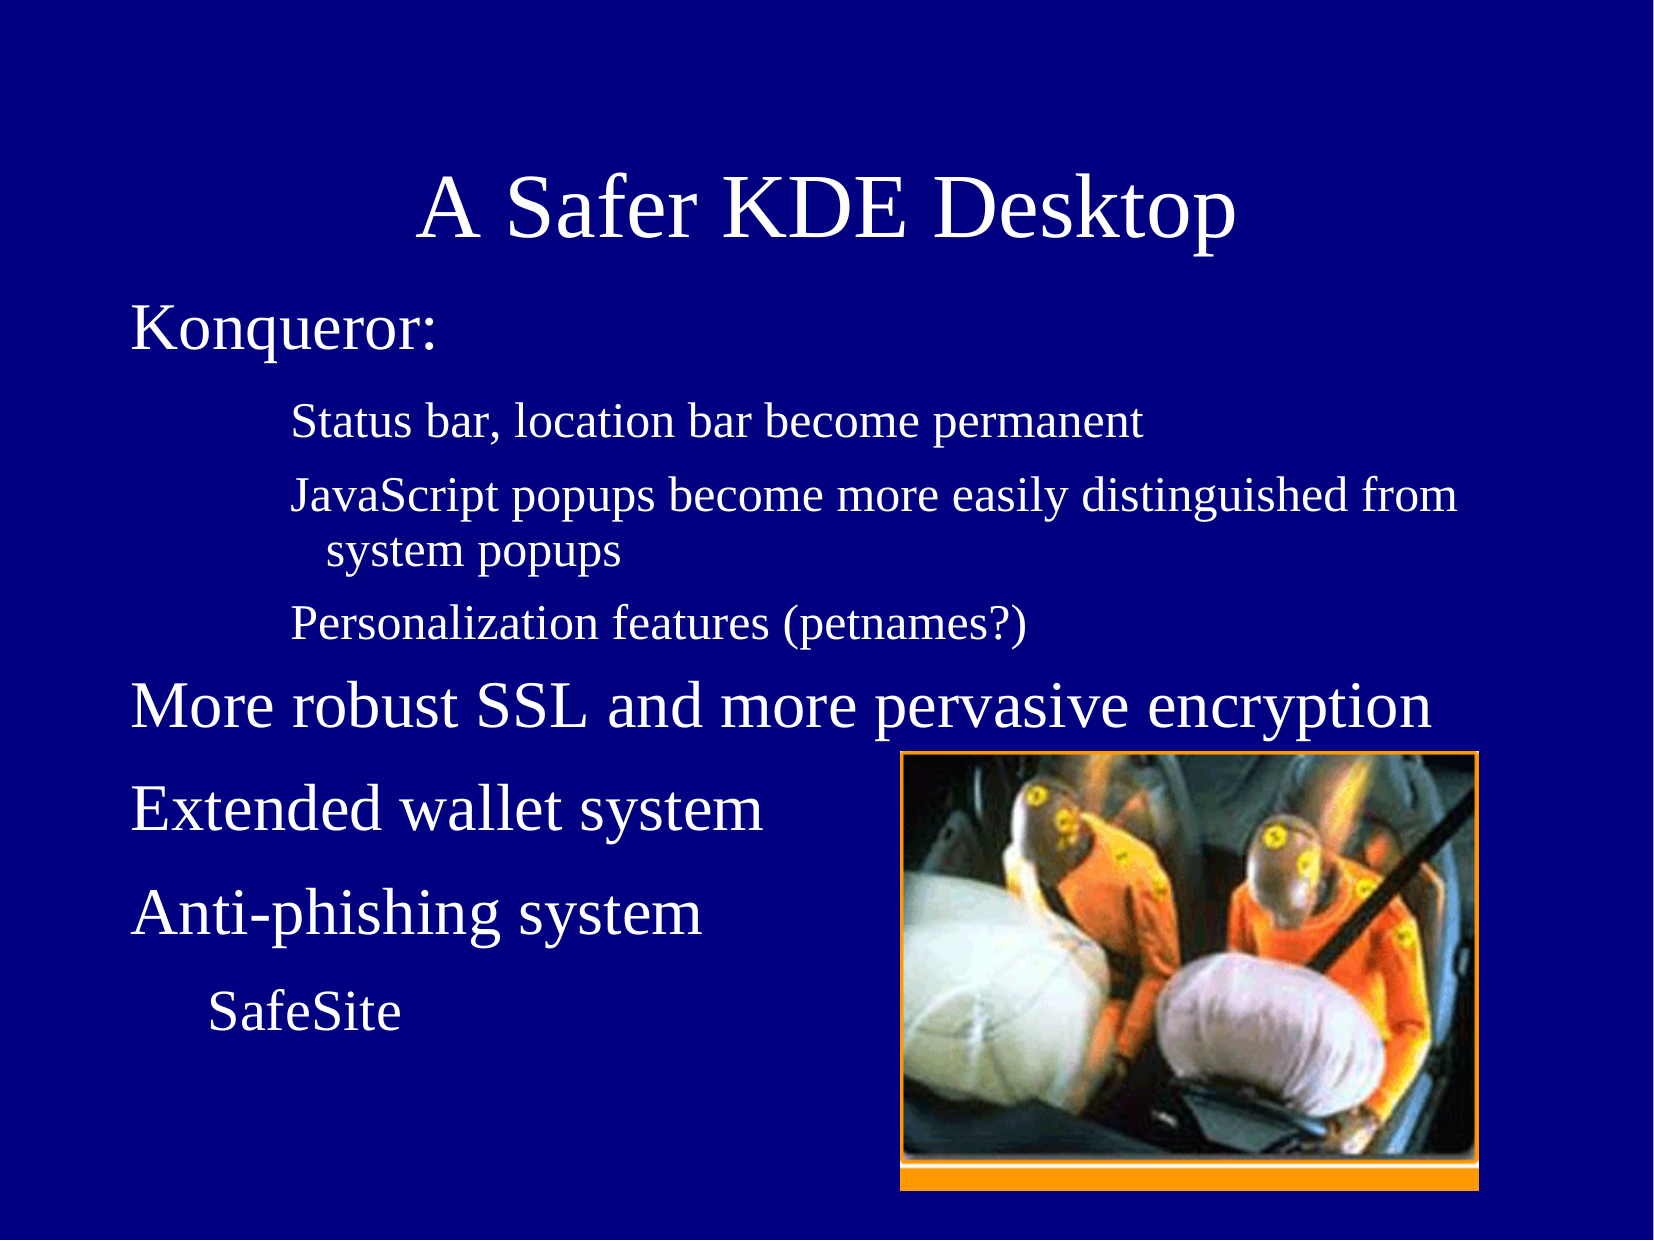

# A Safer KDE Desktop
Konqueror:
Status bar, location bar become permanent
JavaScript popups become more easily distinguished from system popups
Personalization features (petnames?)
More robust SSL and more pervasive encryption
Extended wallet system
Anti-phishing system
SafeSite